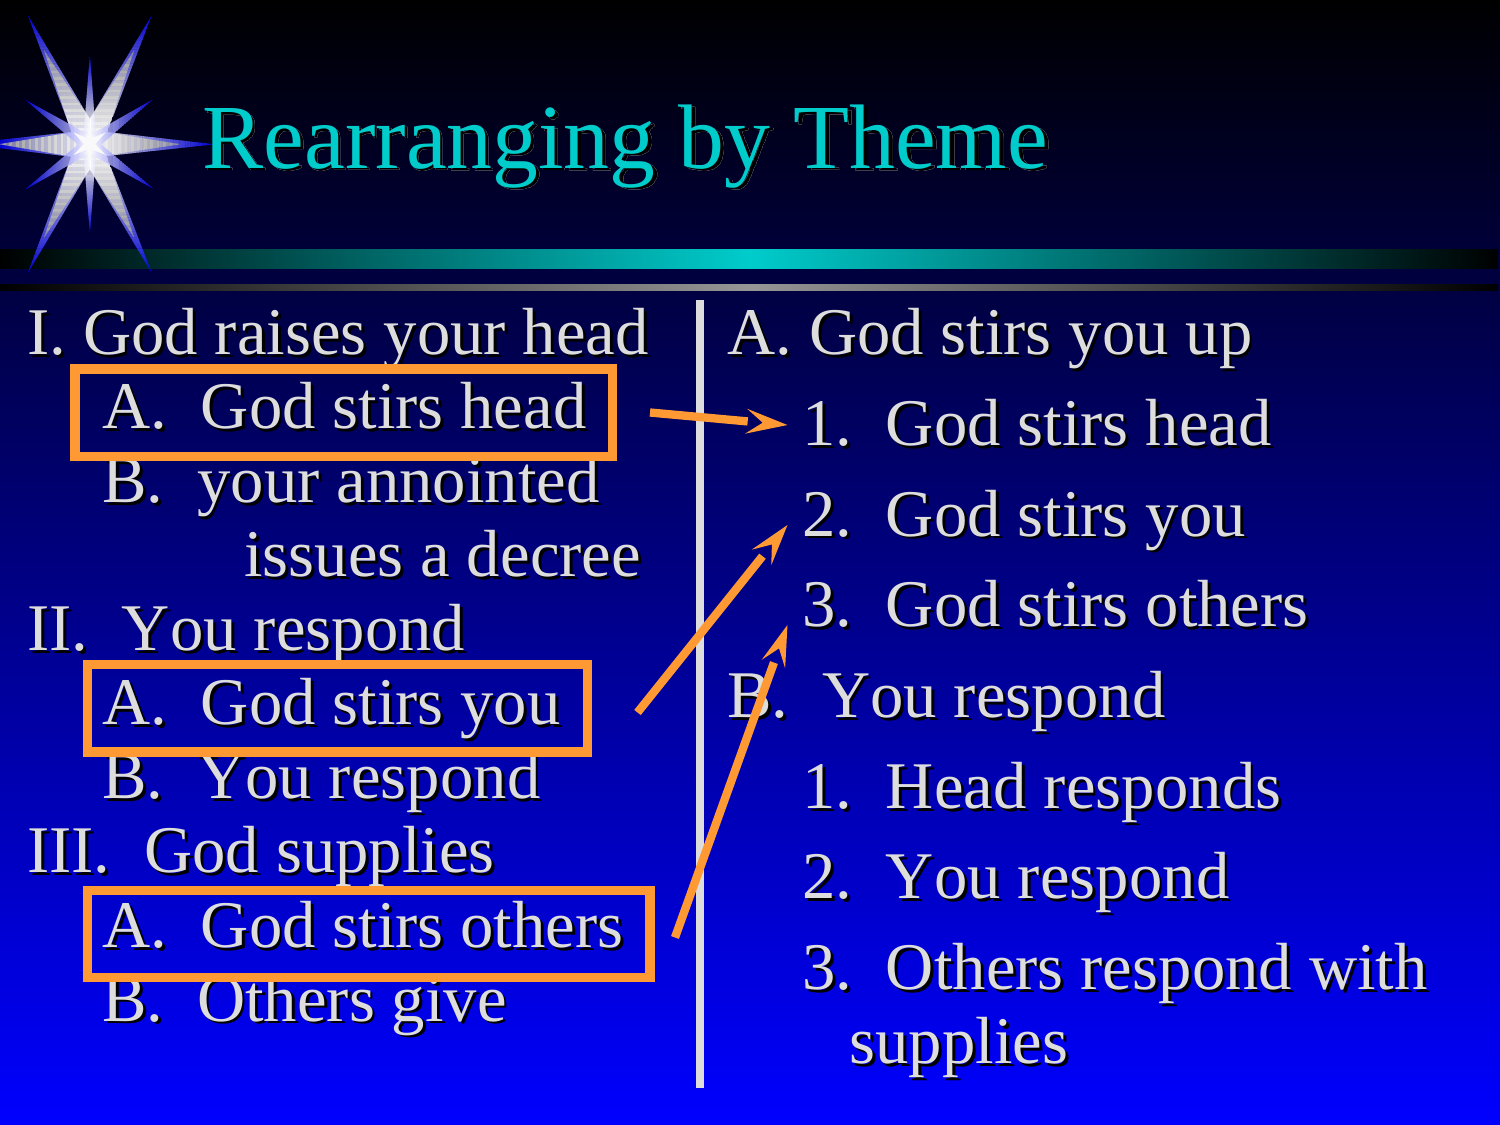

# Rearranging by Theme
I. God raises your head
A. God stirs head
B. your annointed
	 issues a decree
II. You respond
A. God stirs you
B. You respond
III. God supplies
A. God stirs others
B. Others give
A. God stirs you up
1. God stirs head
2. God stirs you
3. God stirs others
B. You respond
1. Head responds
2. You respond
3. Others respond with supplies